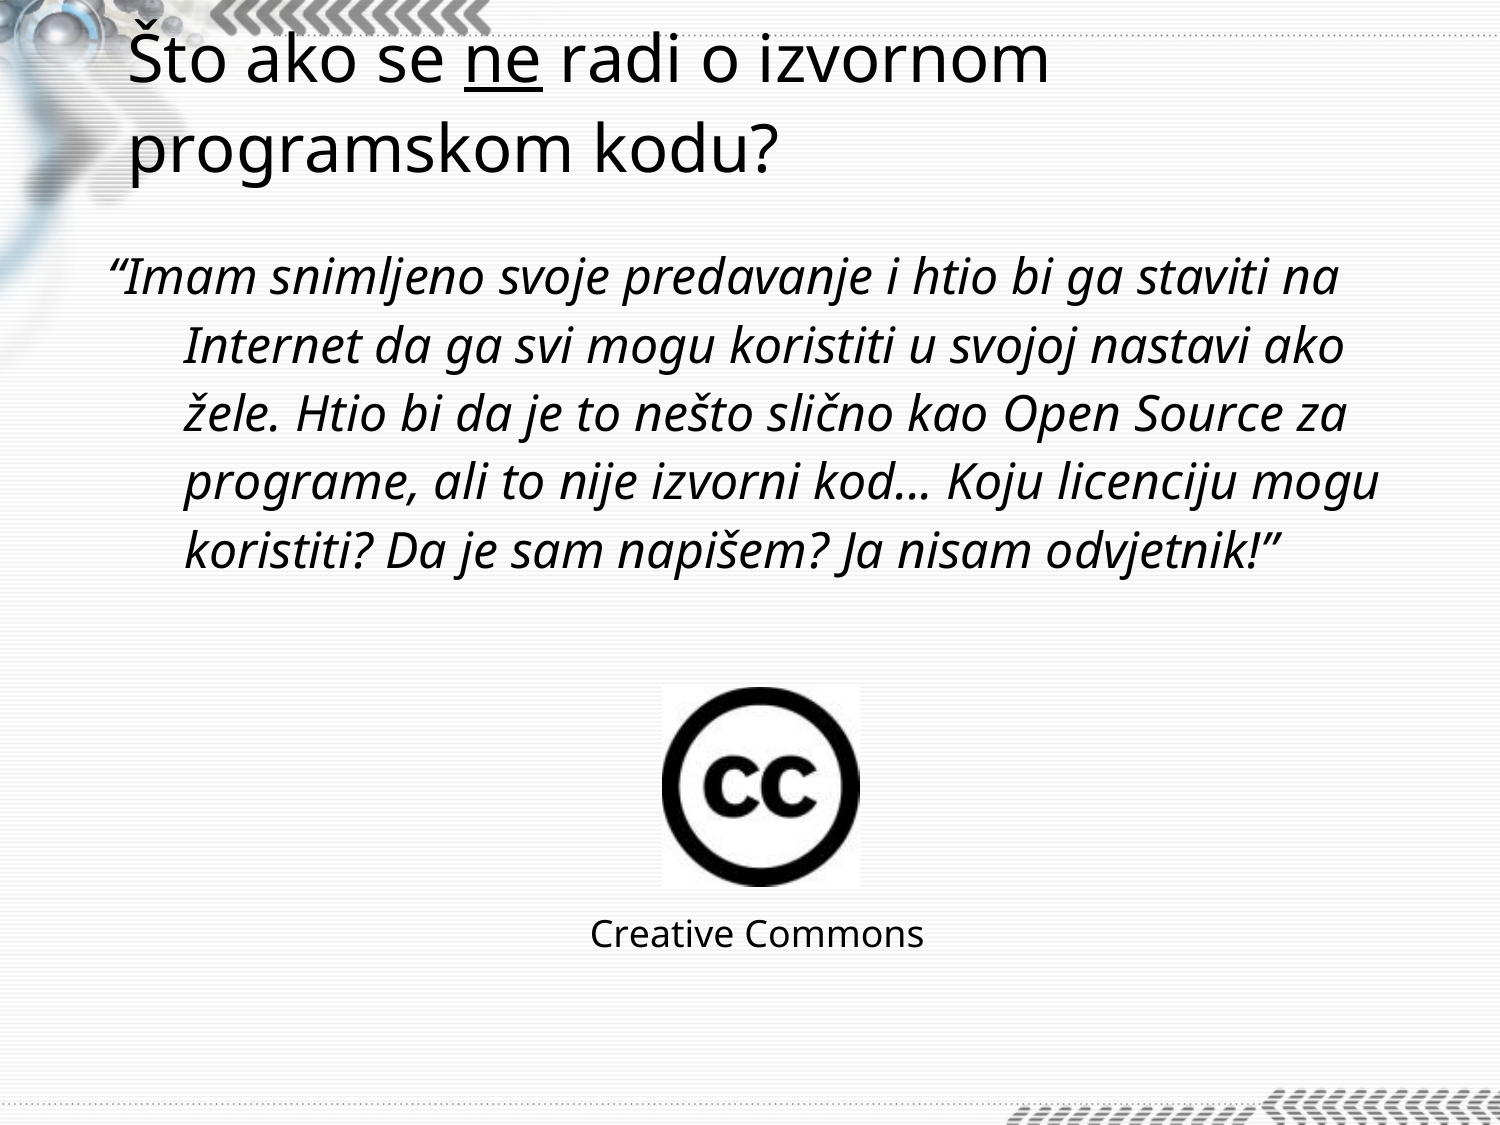

# Što ako se ne radi o izvornom programskom kodu?
“Imam snimljeno svoje predavanje i htio bi ga staviti na Internet da ga svi mogu koristiti u svojoj nastavi ako žele. Htio bi da je to nešto slično kao Open Source za programe, ali to nije izvorni kod... Koju licenciju mogu koristiti? Da je sam napišem? Ja nisam odvjetnik!”
Creative Commons